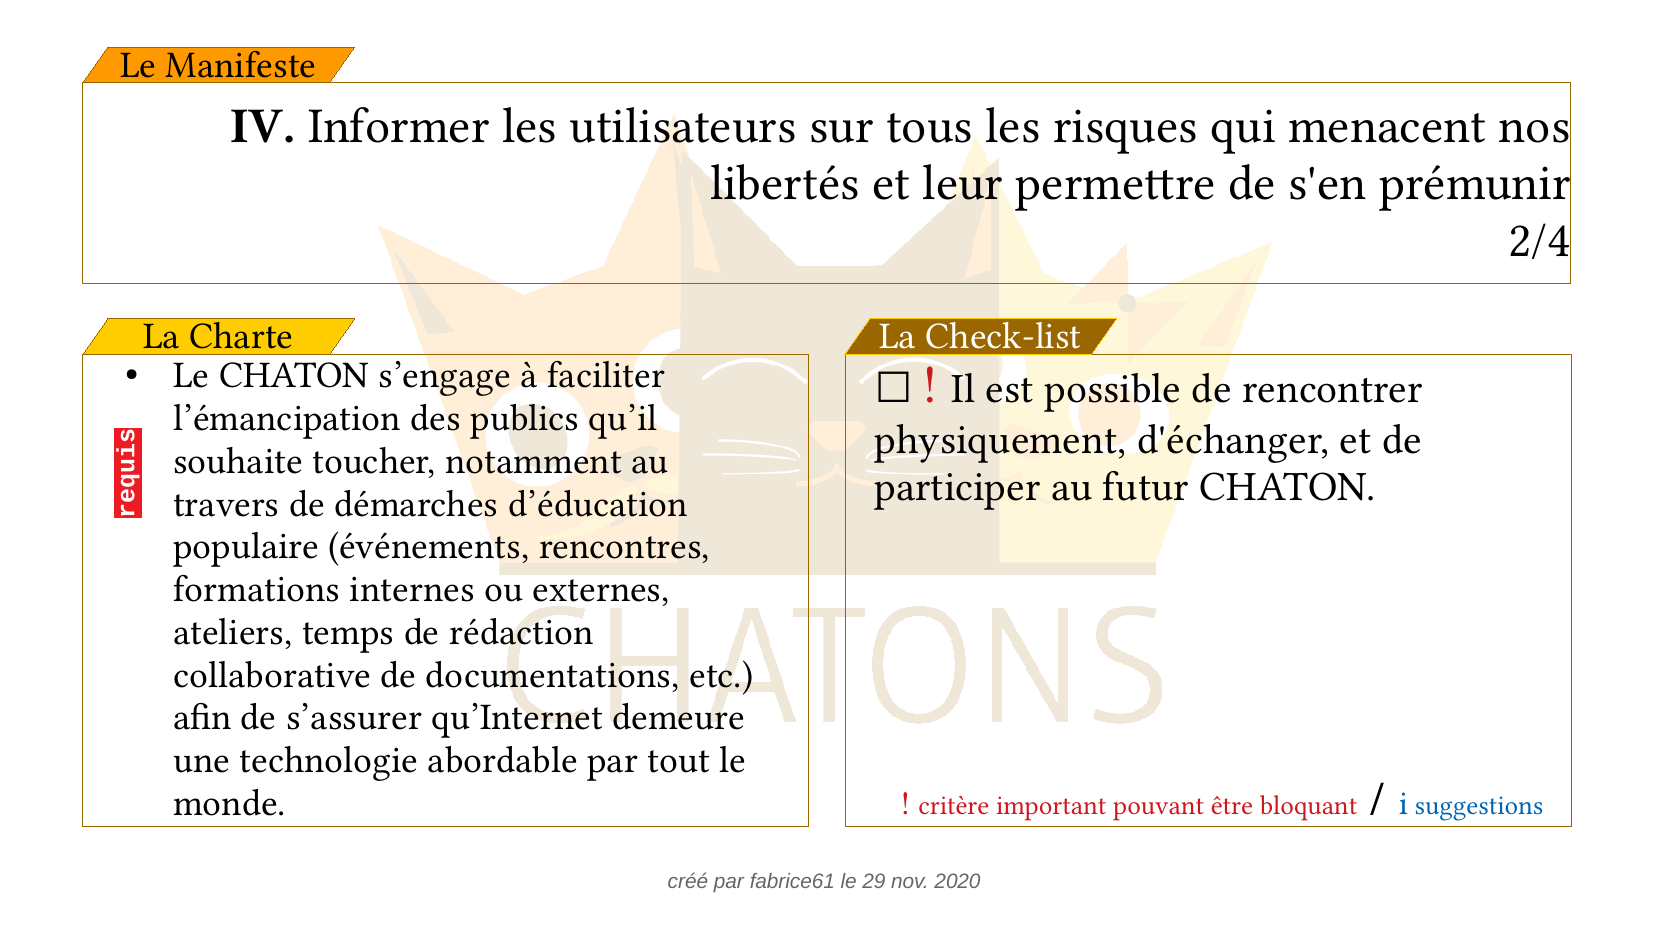

Le Manifeste
# IV. Informer les utilisateurs sur tous les risques qui menacent nos libertés et leur permettre de s'en prémunir 2/4
La Charte
La Check-list
Le CHATON s’engage à faciliter l’émancipation des publics qu’il souhaite toucher, notamment au travers de démarches d’éducation populaire (événements, rencontres, formations internes ou externes, ateliers, temps de rédaction collaborative de documentations, etc.) afin de s’assurer qu’Internet demeure une technologie abordable par tout le monde.
☐ ! Il est possible de rencontrer physiquement, d'échanger, et de participer au futur CHATON.
requis